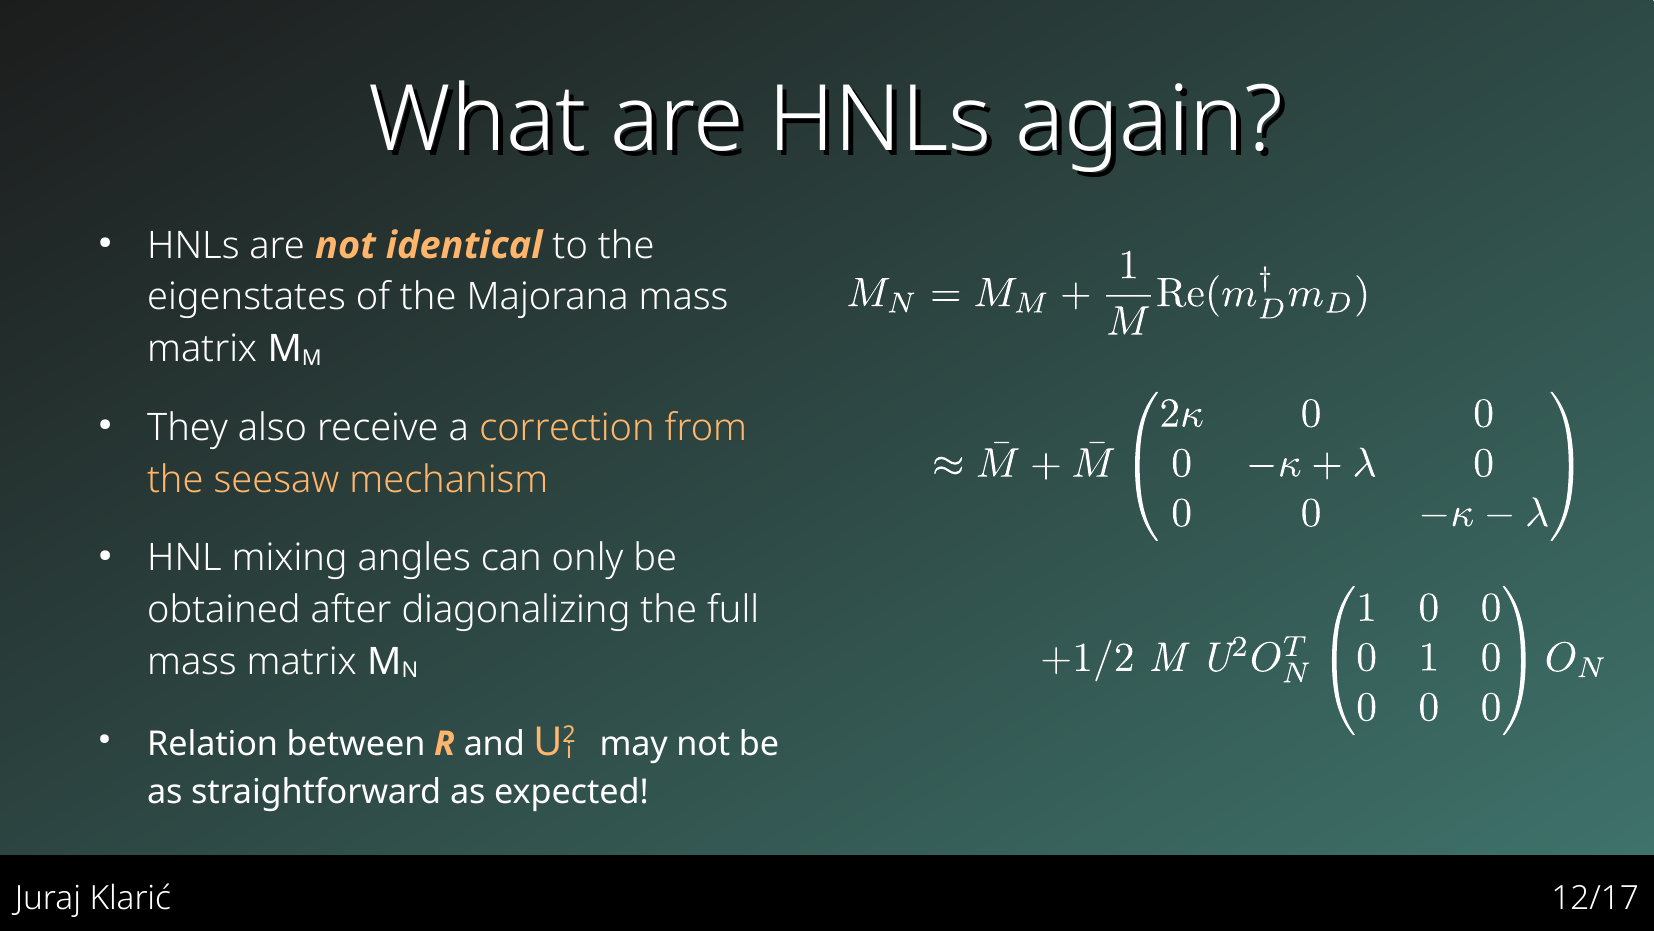

What are HNLs again?
# HNLs are not identical to the eigenstates of the Majorana mass matrix MM
They also receive a correction from the seesaw mechanism
HNL mixing angles can only be obtained after diagonalizing the full mass matrix MN
Relation between R and U2 i may not be as straightforward as expected!